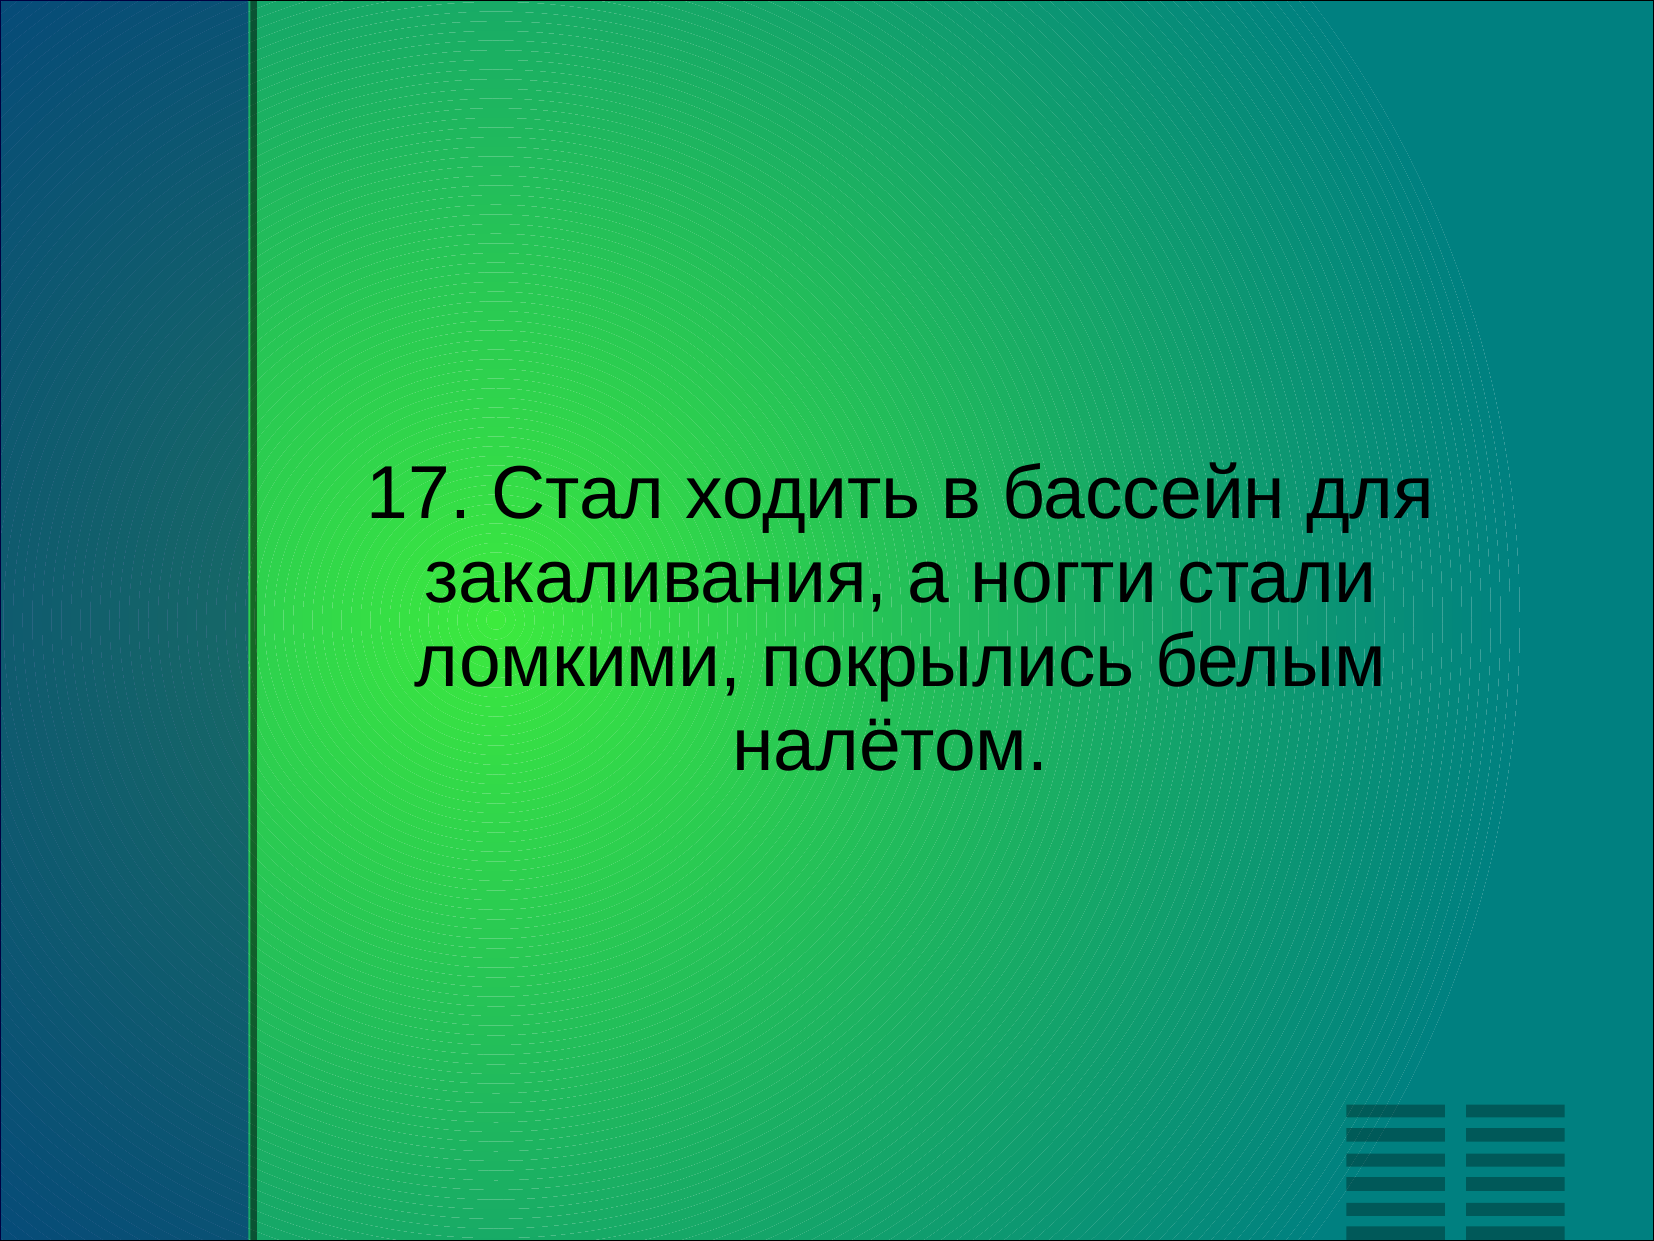

#
17. Стал ходить в бассейн для закаливания, а ногти стали ломкими, покрылись белым налётом.